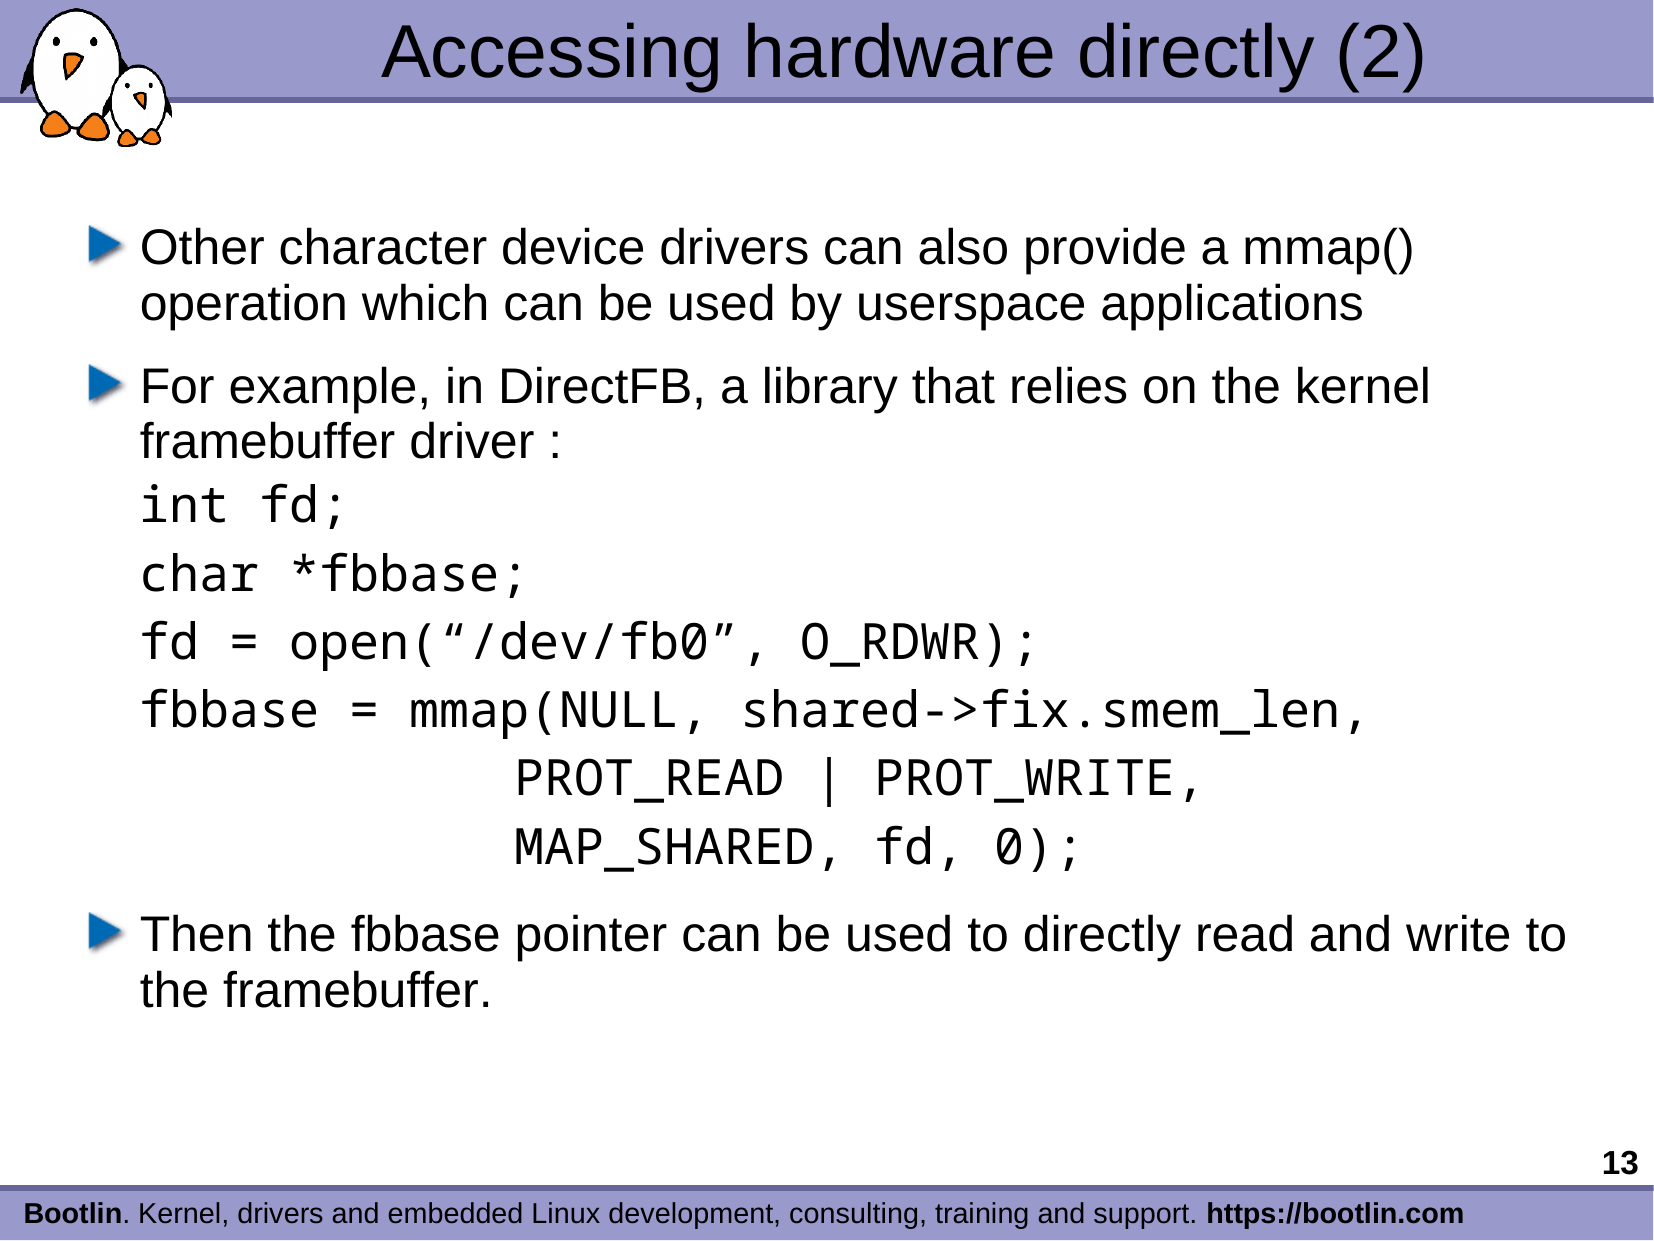

# Accessing hardware directly (2)
Other character device drivers can also provide a mmap() operation which can be used by userspace applications
For example, in DirectFB, a library that relies on the kernel framebuffer driver :
int fd;
char *fbbase;
fd = open(“/dev/fb0”, O_RDWR);
fbbase = mmap(NULL, shared->fix.smem_len,
					PROT_READ | PROT_WRITE,
					MAP_SHARED, fd, 0);
Then the fbbase pointer can be used to directly read and write to the framebuffer.